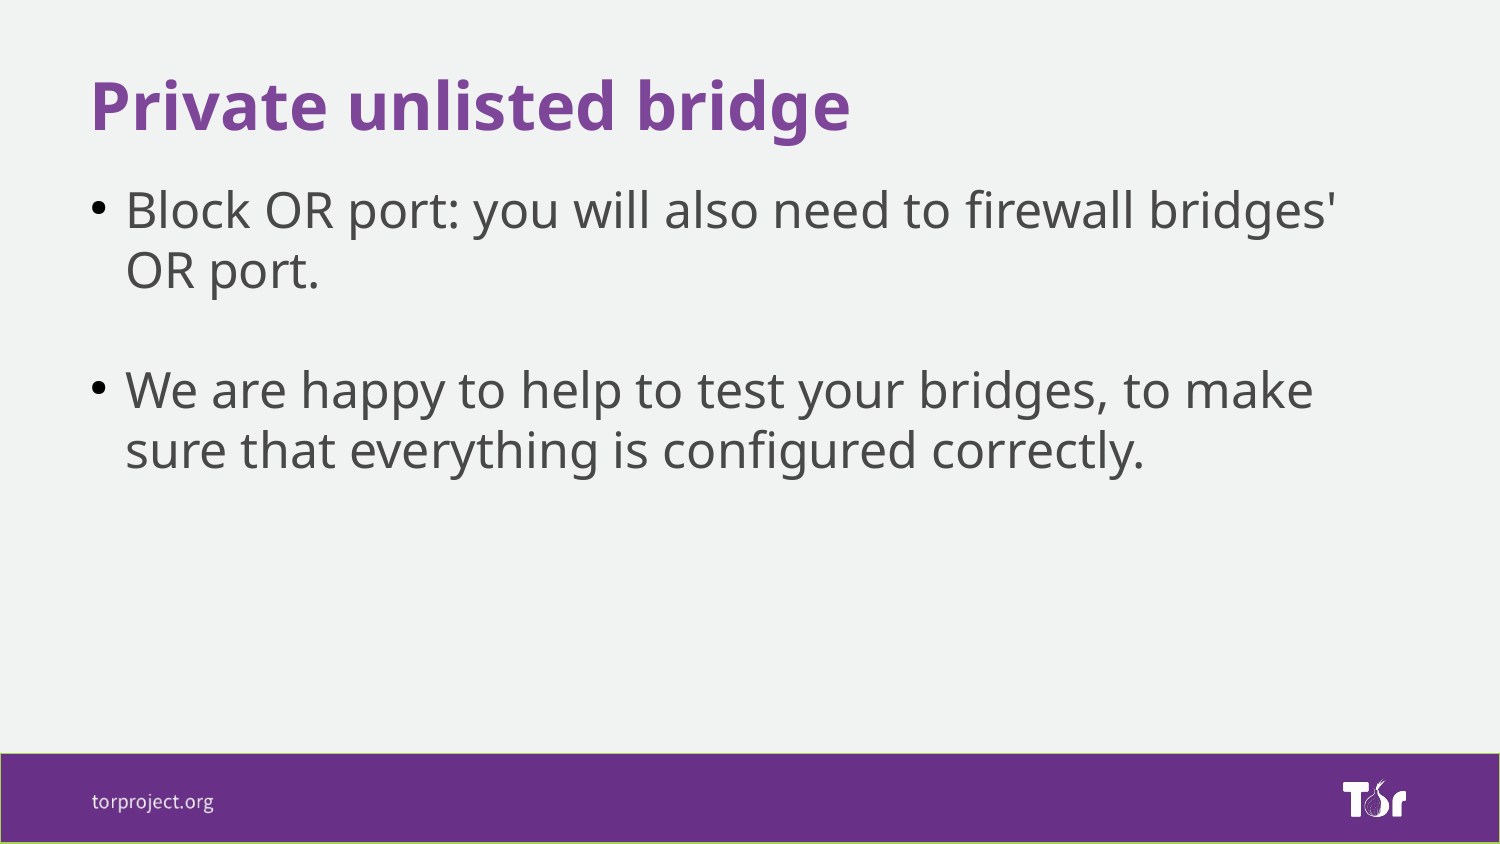

Private unlisted bridge
Block OR port: you will also need to firewall bridges' OR port.
We are happy to help to test your bridges, to make sure that everything is configured correctly.